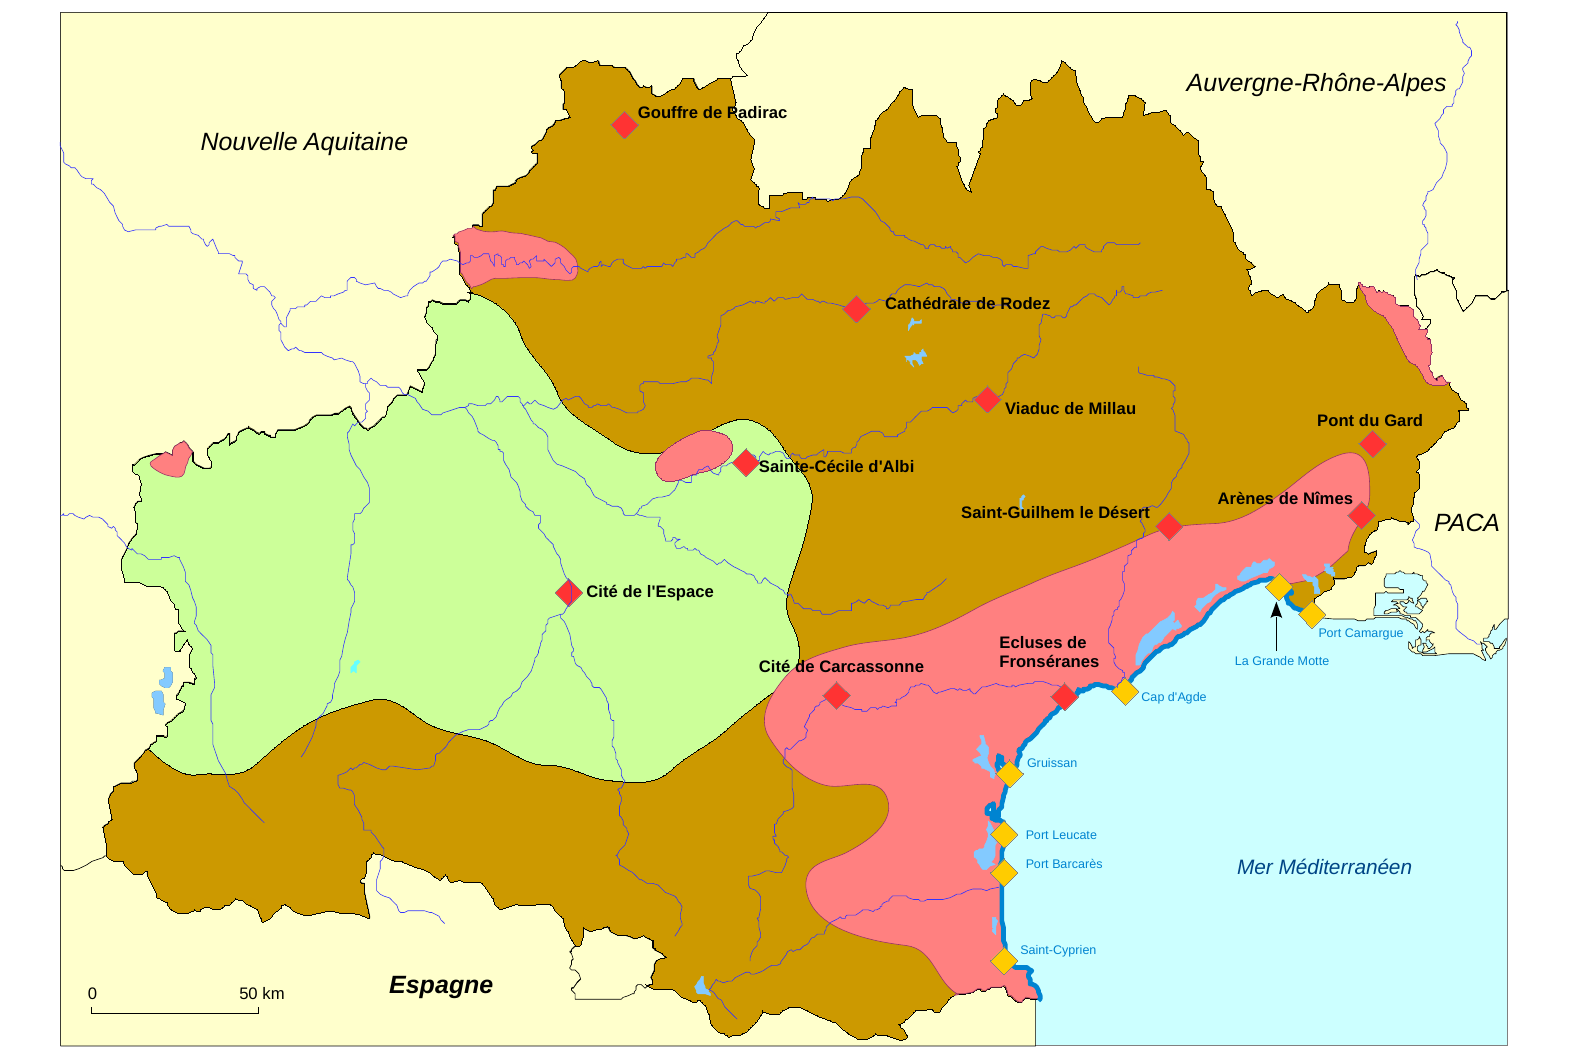

Auvergne-Rhône-Alpes
Gouffre de Padirac
Nouvelle Aquitaine
Cathédrale de Rodez
Viaduc de Millau
Pont du Gard
Sainte-Cécile d'Albi
Arènes de Nîmes
Saint-Guilhem le Désert
PACA
Cité de l'Espace
Port Camargue
Ecluses de Fronséranes
La Grande Motte
Cité de Carcassonne
Cap d'Agde
Gruissan
Port Leucate
Mer Méditerranéen
Port Barcarès
Saint-Cyprien
Espagne
0 50 km